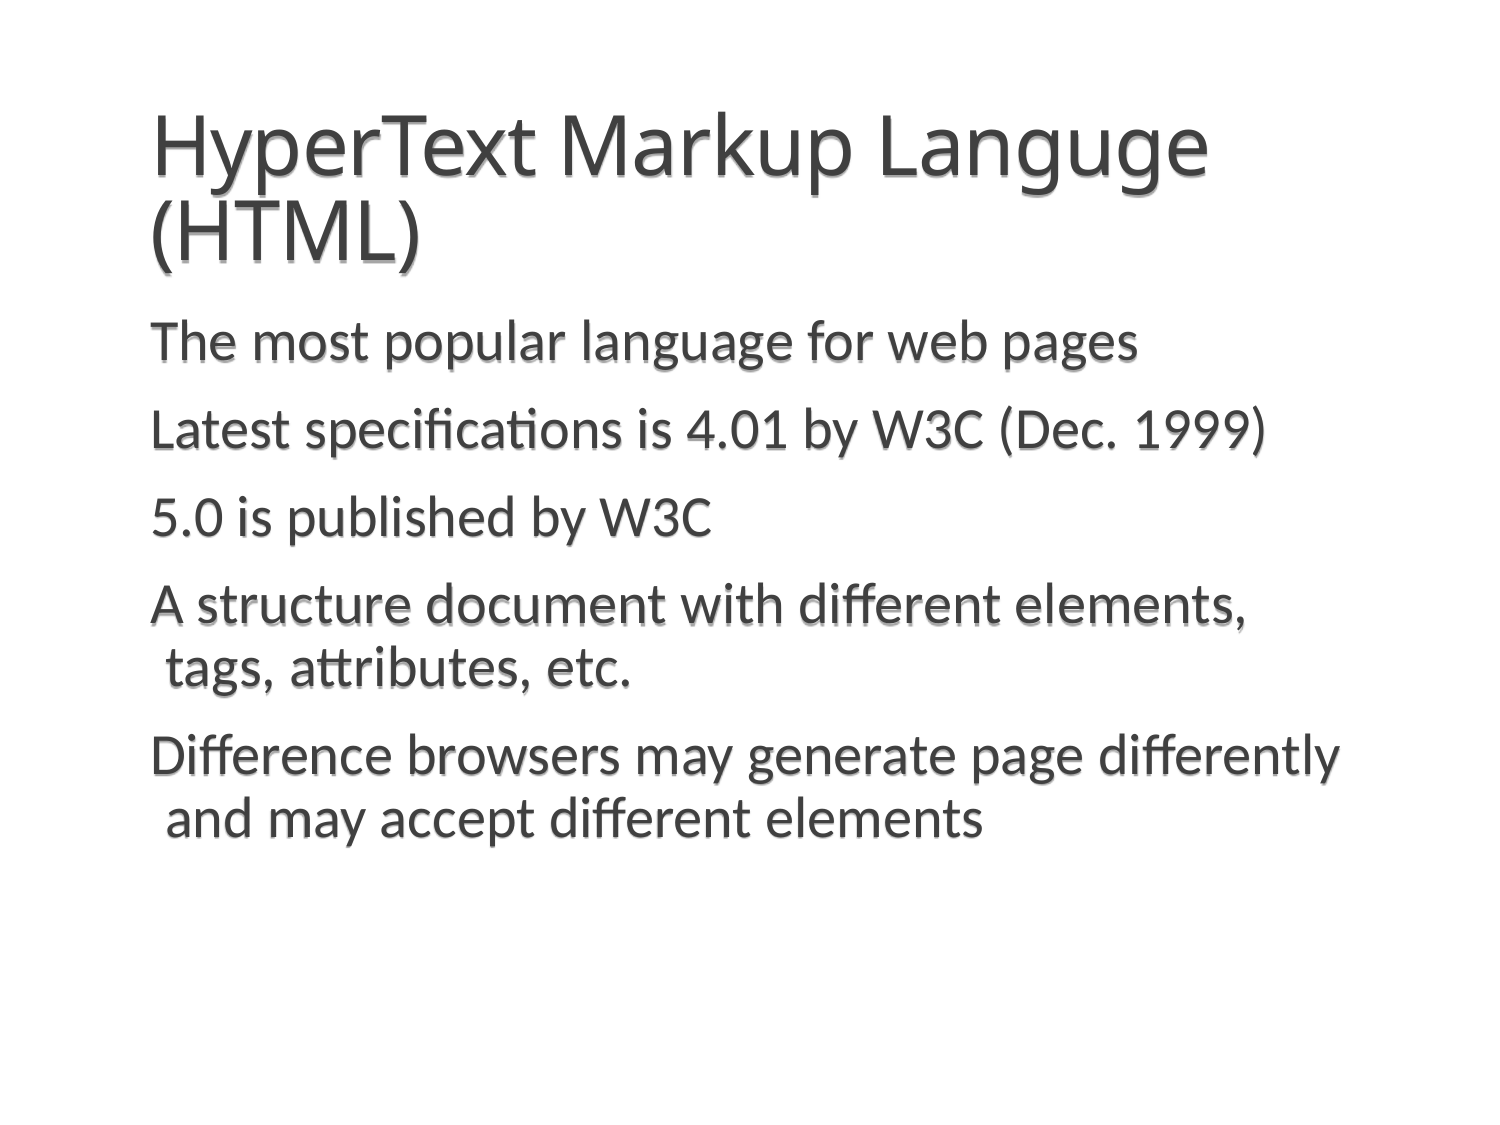

# HyperText Markup Languge (HTML)
The most popular language for web pages
Latest specifications is 4.01 by W3C (Dec. 1999)
5.0 is published by W3C
A structure document with different elements, tags, attributes, etc.
Difference browsers may generate page differently and may accept different elements
Copyright © Ricci IEONG for UST training 2024
24